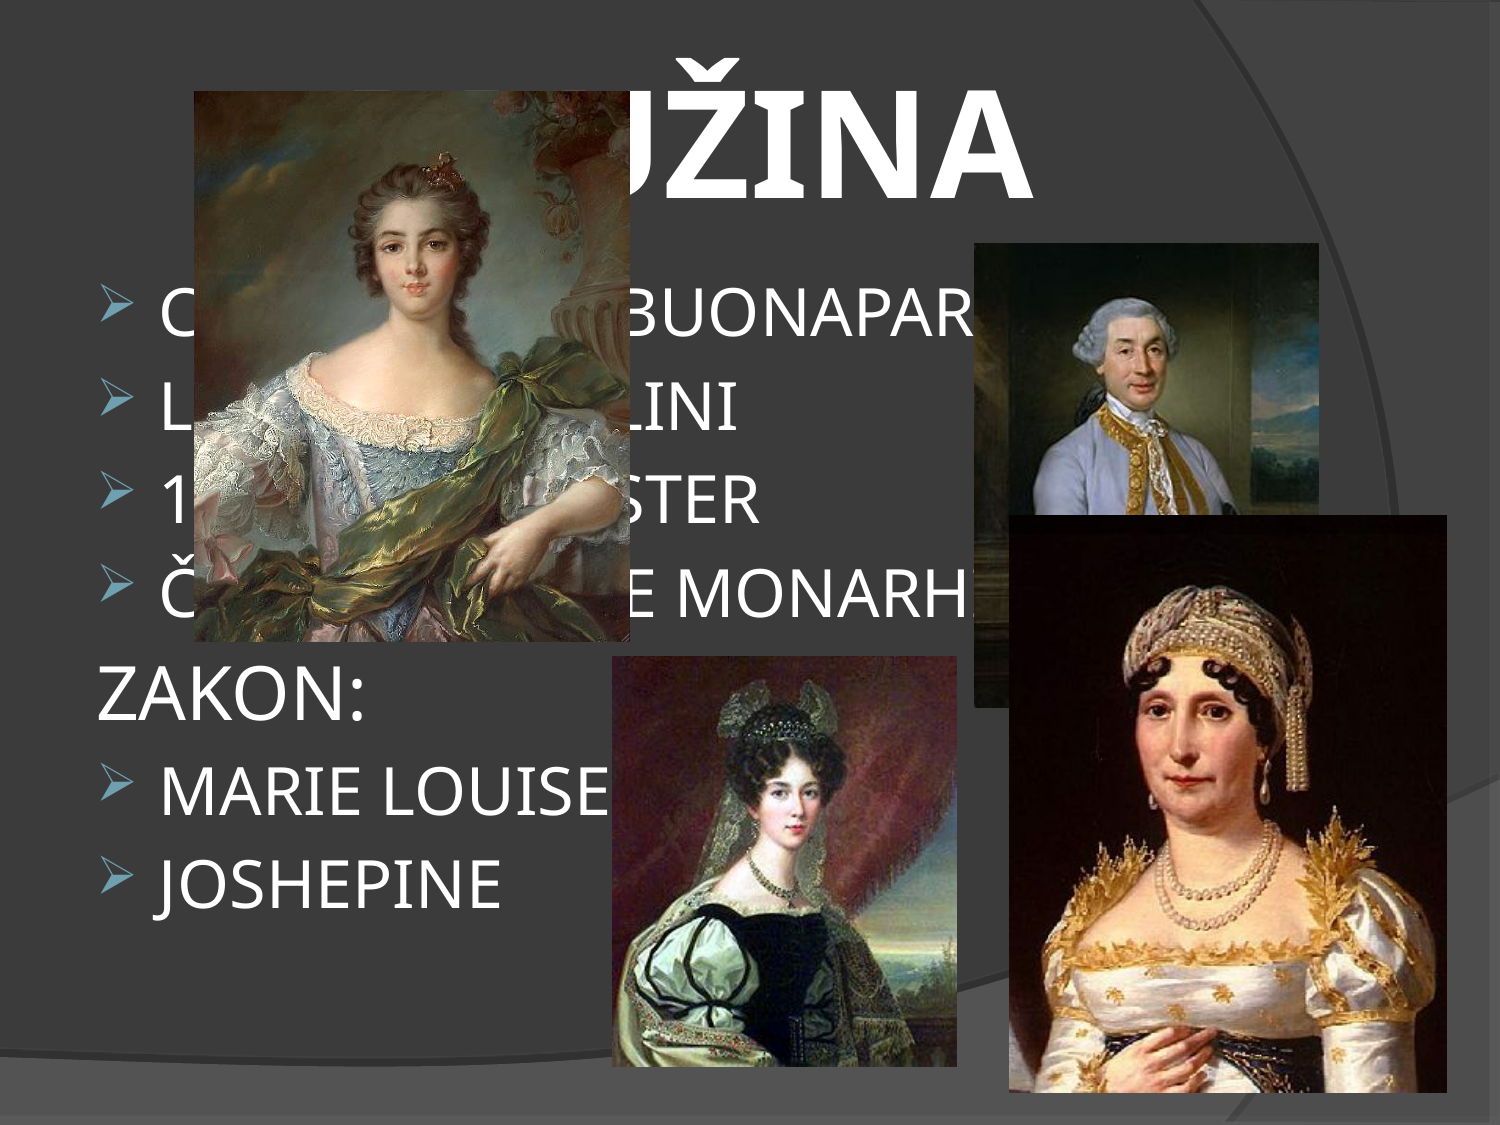

# DRUŽINA
CARLO MARIA BUONAPARTE
LETIZIA RAMOLINI
12 BRATOV, SESTER
ČLANI DRUŽINE MONARHI
ZAKON:
MARIE LOUISE
JOSHEPINE